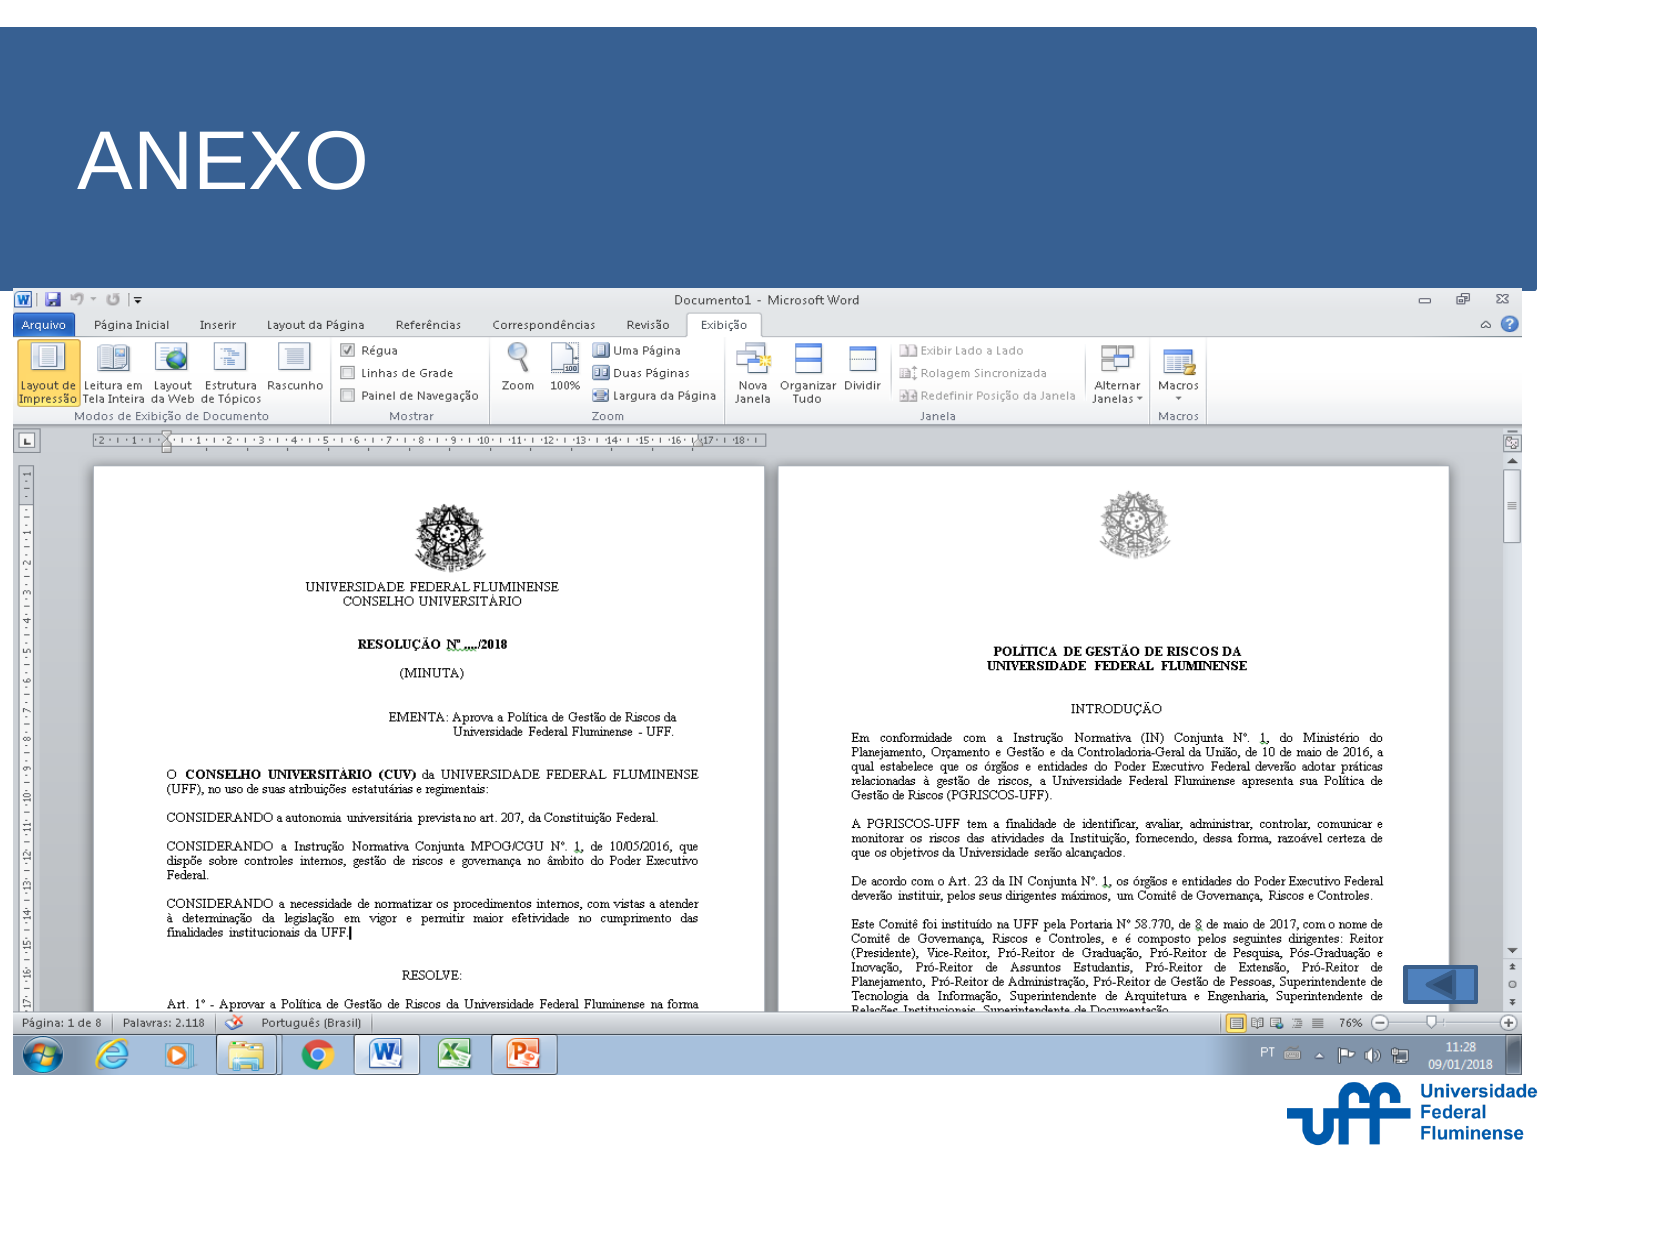

ANEXO
PAPEL DA PLAD NA GR
ETAPAS DO PLANO
DE GESTÃO DE RISCOS